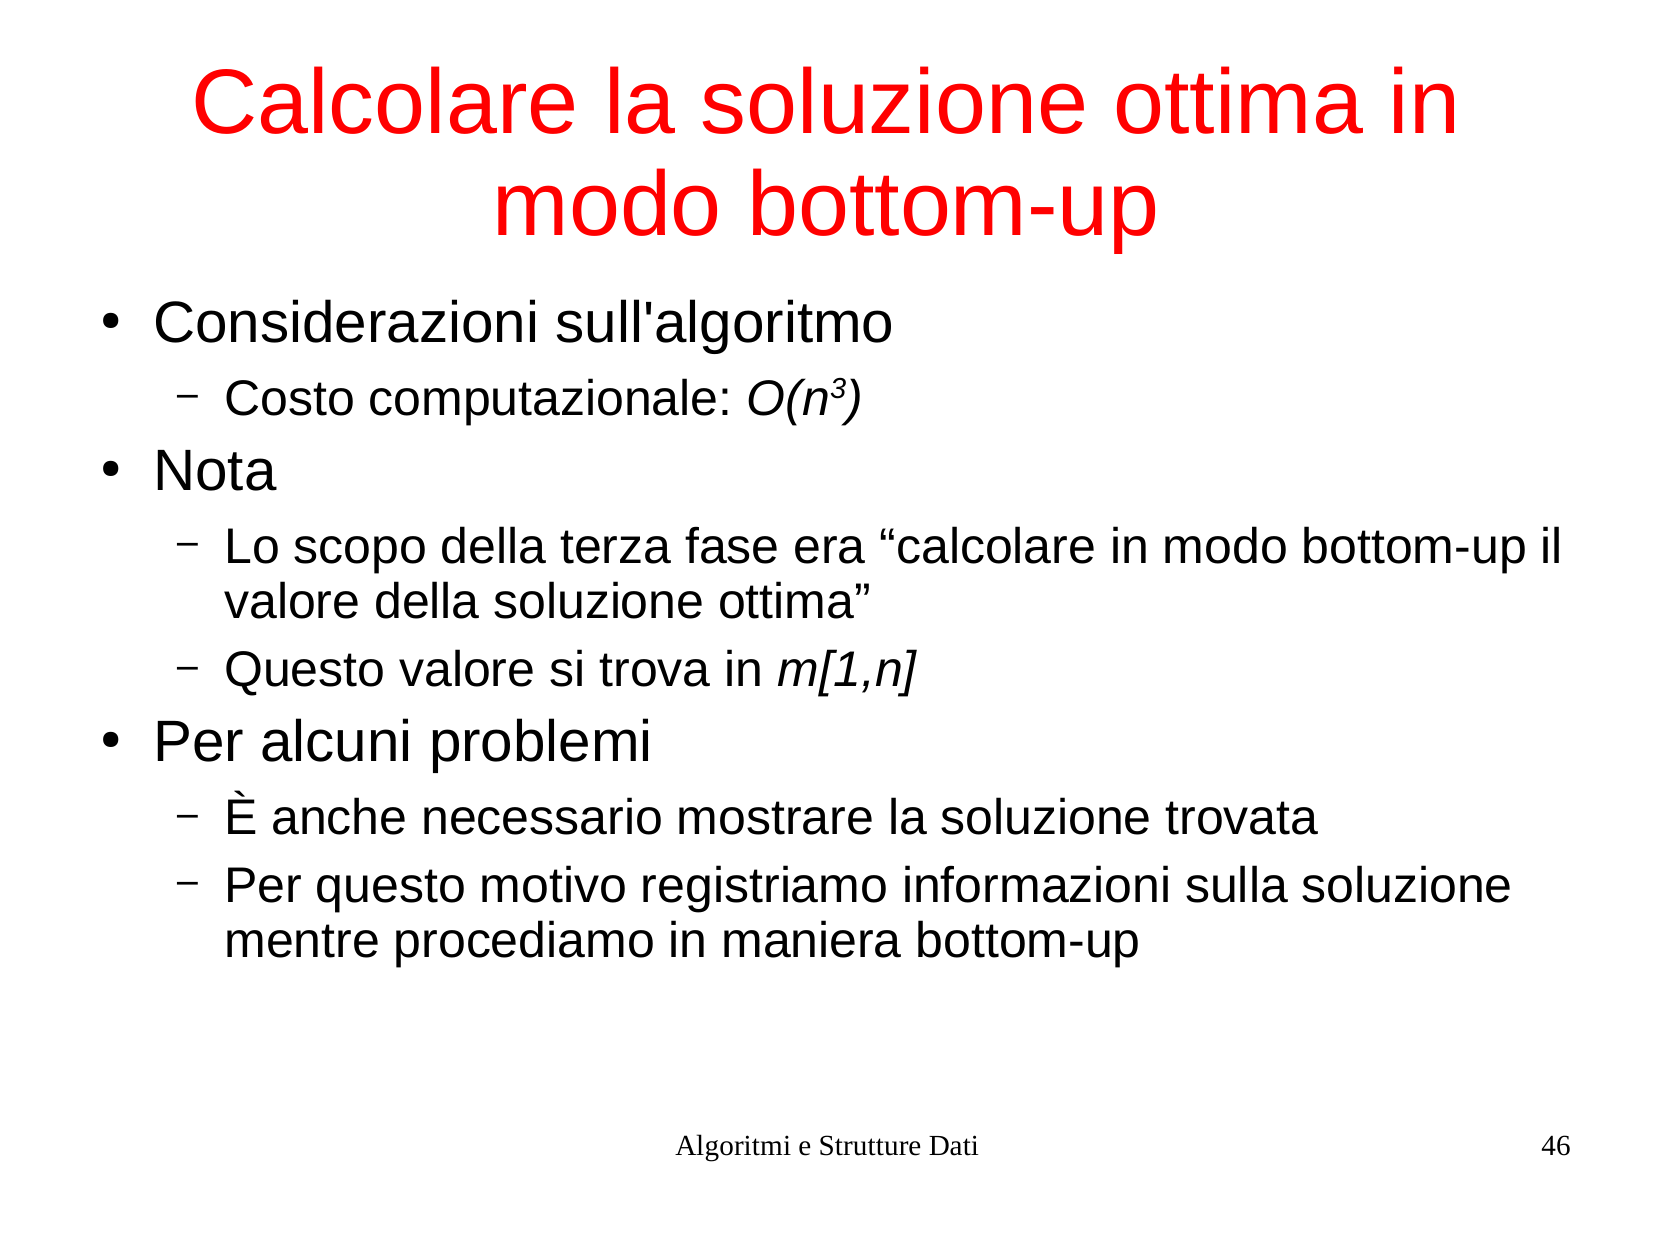

# Calcolare la soluzione ottima in modo bottom-up
Considerazioni sull'algoritmo
Costo computazionale: O(n3)
Nota
Lo scopo della terza fase era “calcolare in modo bottom-up il valore della soluzione ottima”
Questo valore si trova in m[1,n]
Per alcuni problemi
È anche necessario mostrare la soluzione trovata
Per questo motivo registriamo informazioni sulla soluzione
mentre procediamo in maniera bottom-up
Algoritmi e Strutture Dati
46